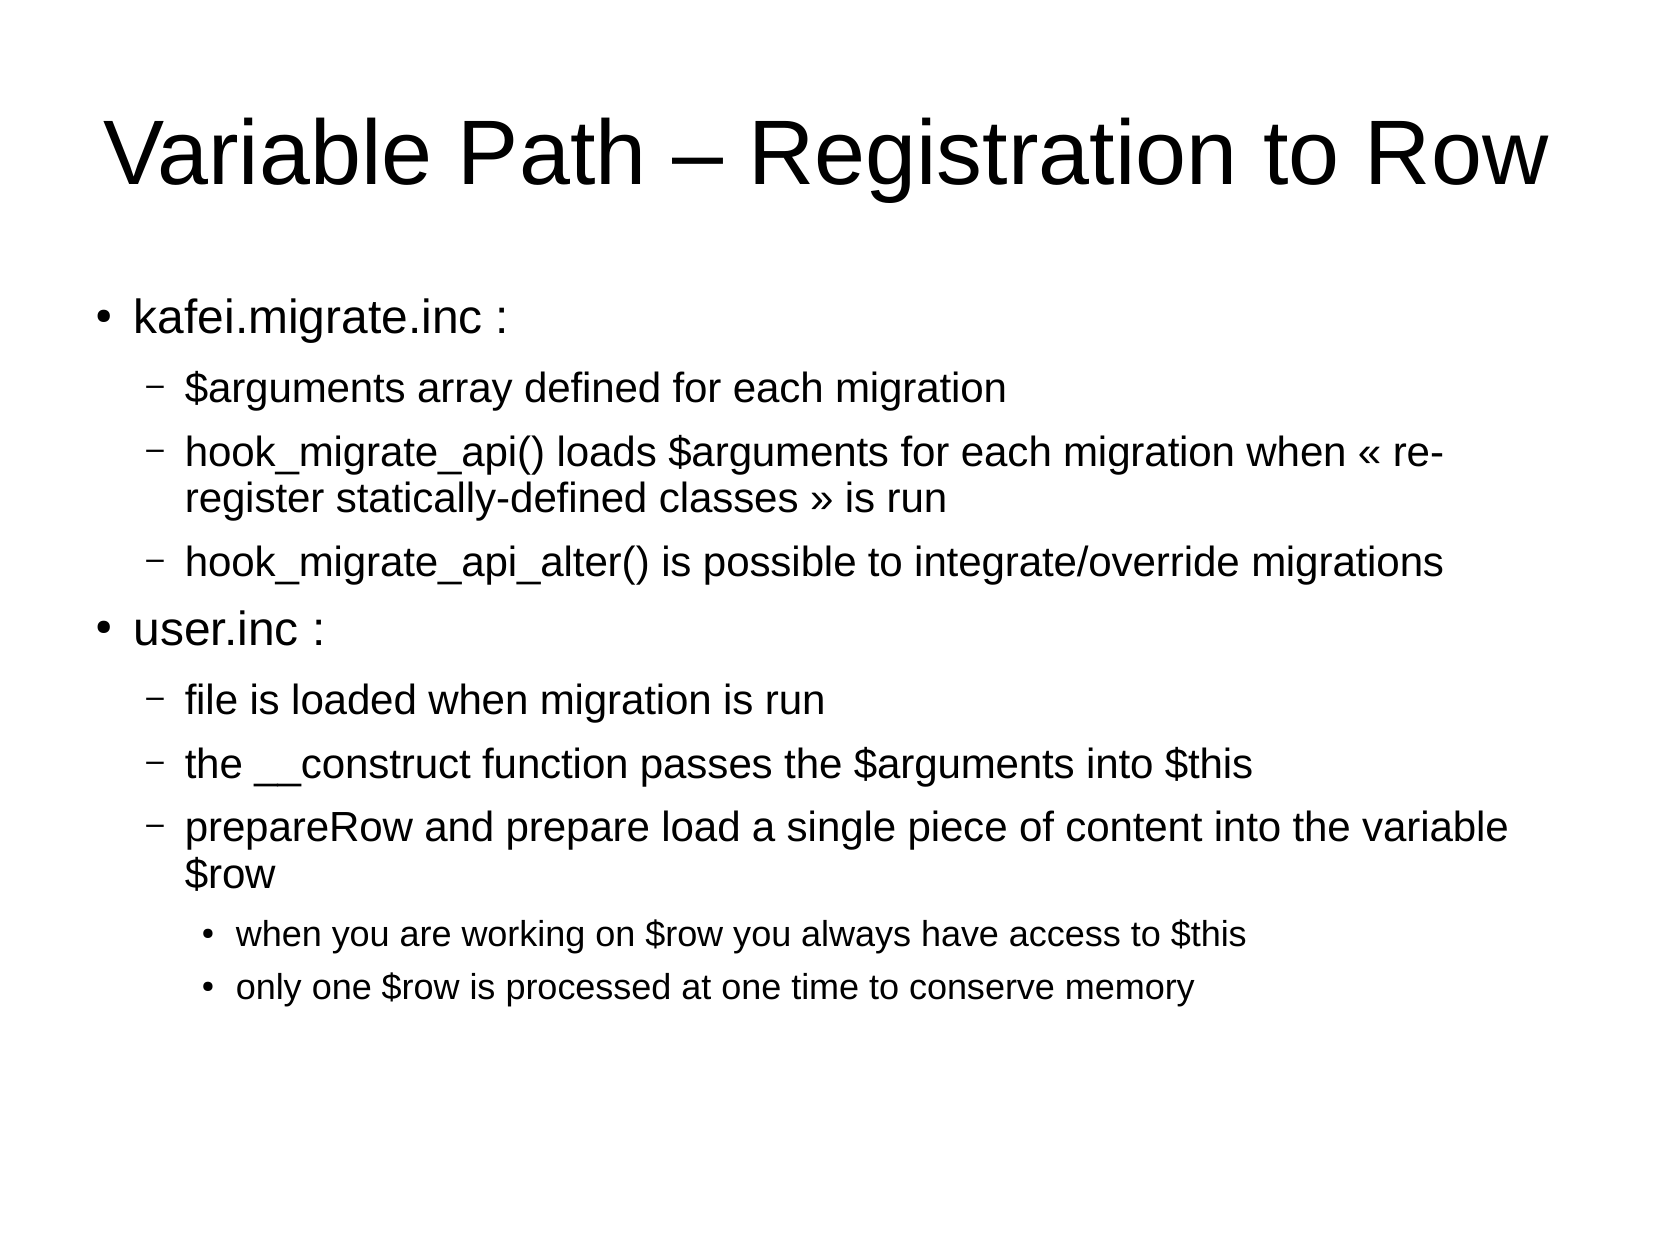

# Variable Path – Registration to Row
kafei.migrate.inc :
$arguments array defined for each migration
hook_migrate_api() loads $arguments for each migration when « re-register statically-defined classes » is run
hook_migrate_api_alter() is possible to integrate/override migrations
user.inc :
file is loaded when migration is run
the __construct function passes the $arguments into $this
prepareRow and prepare load a single piece of content into the variable $row
when you are working on $row you always have access to $this
only one $row is processed at one time to conserve memory